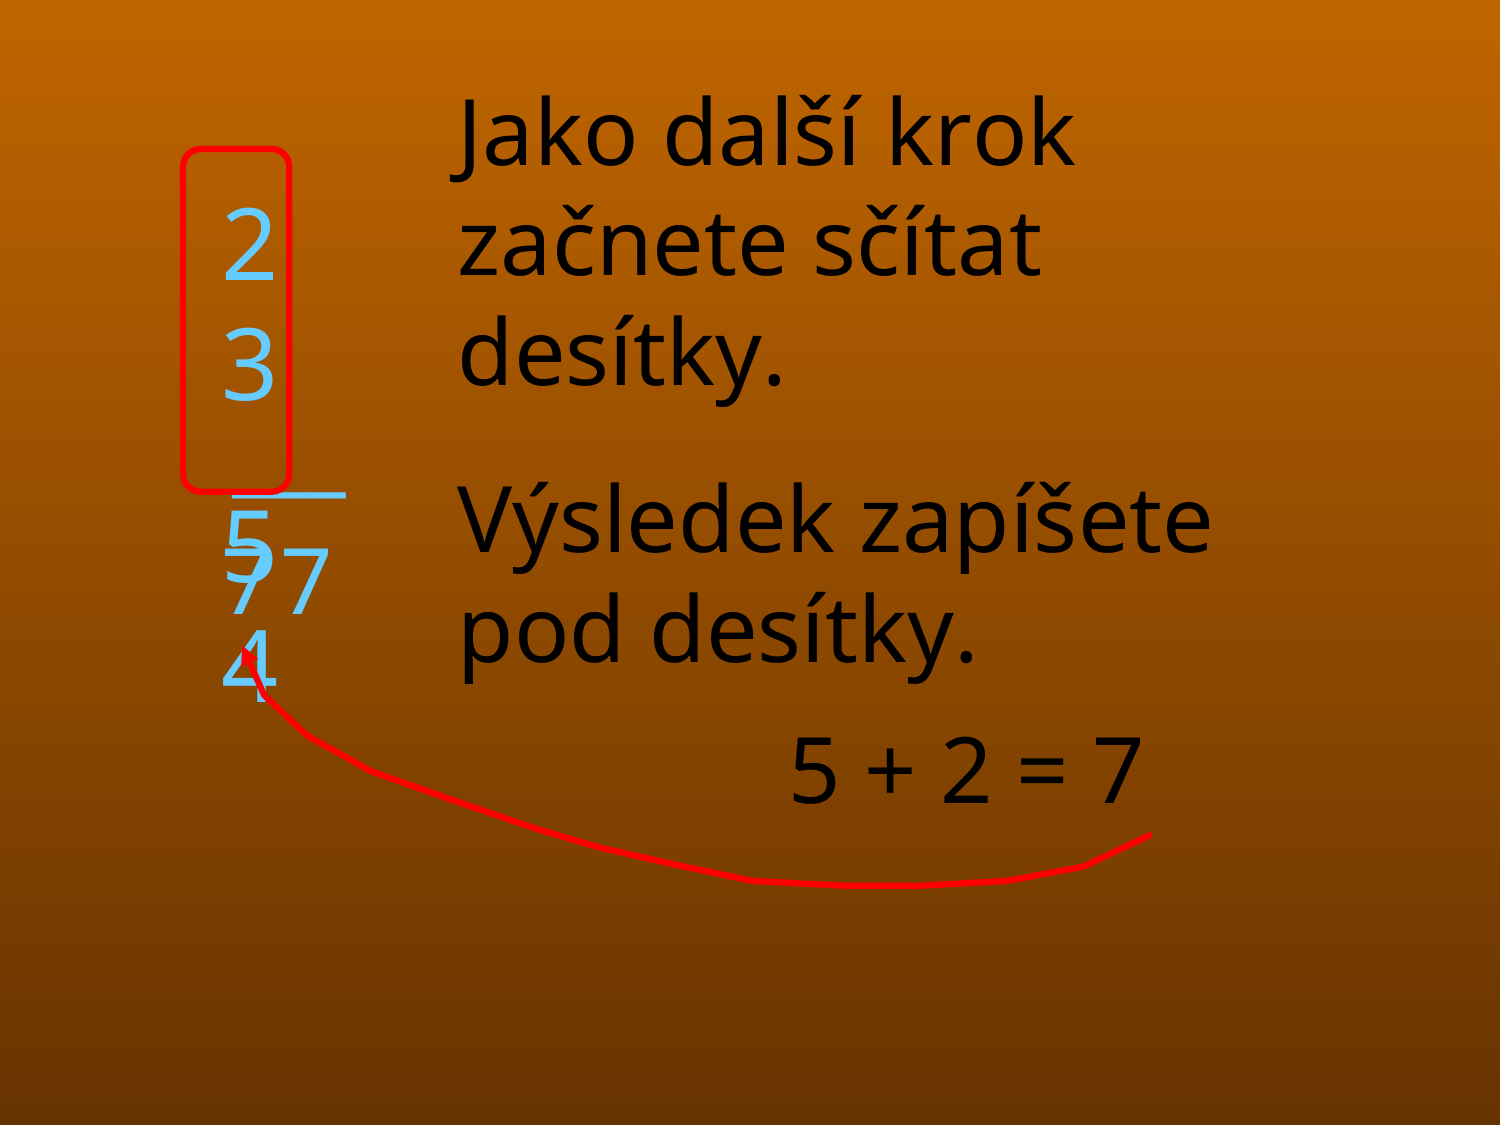

Jako další krok začnete sčítat desítky.
Výsledek zapíšete pod desítky.
23
54
___
7
7
5 + 2 = 7